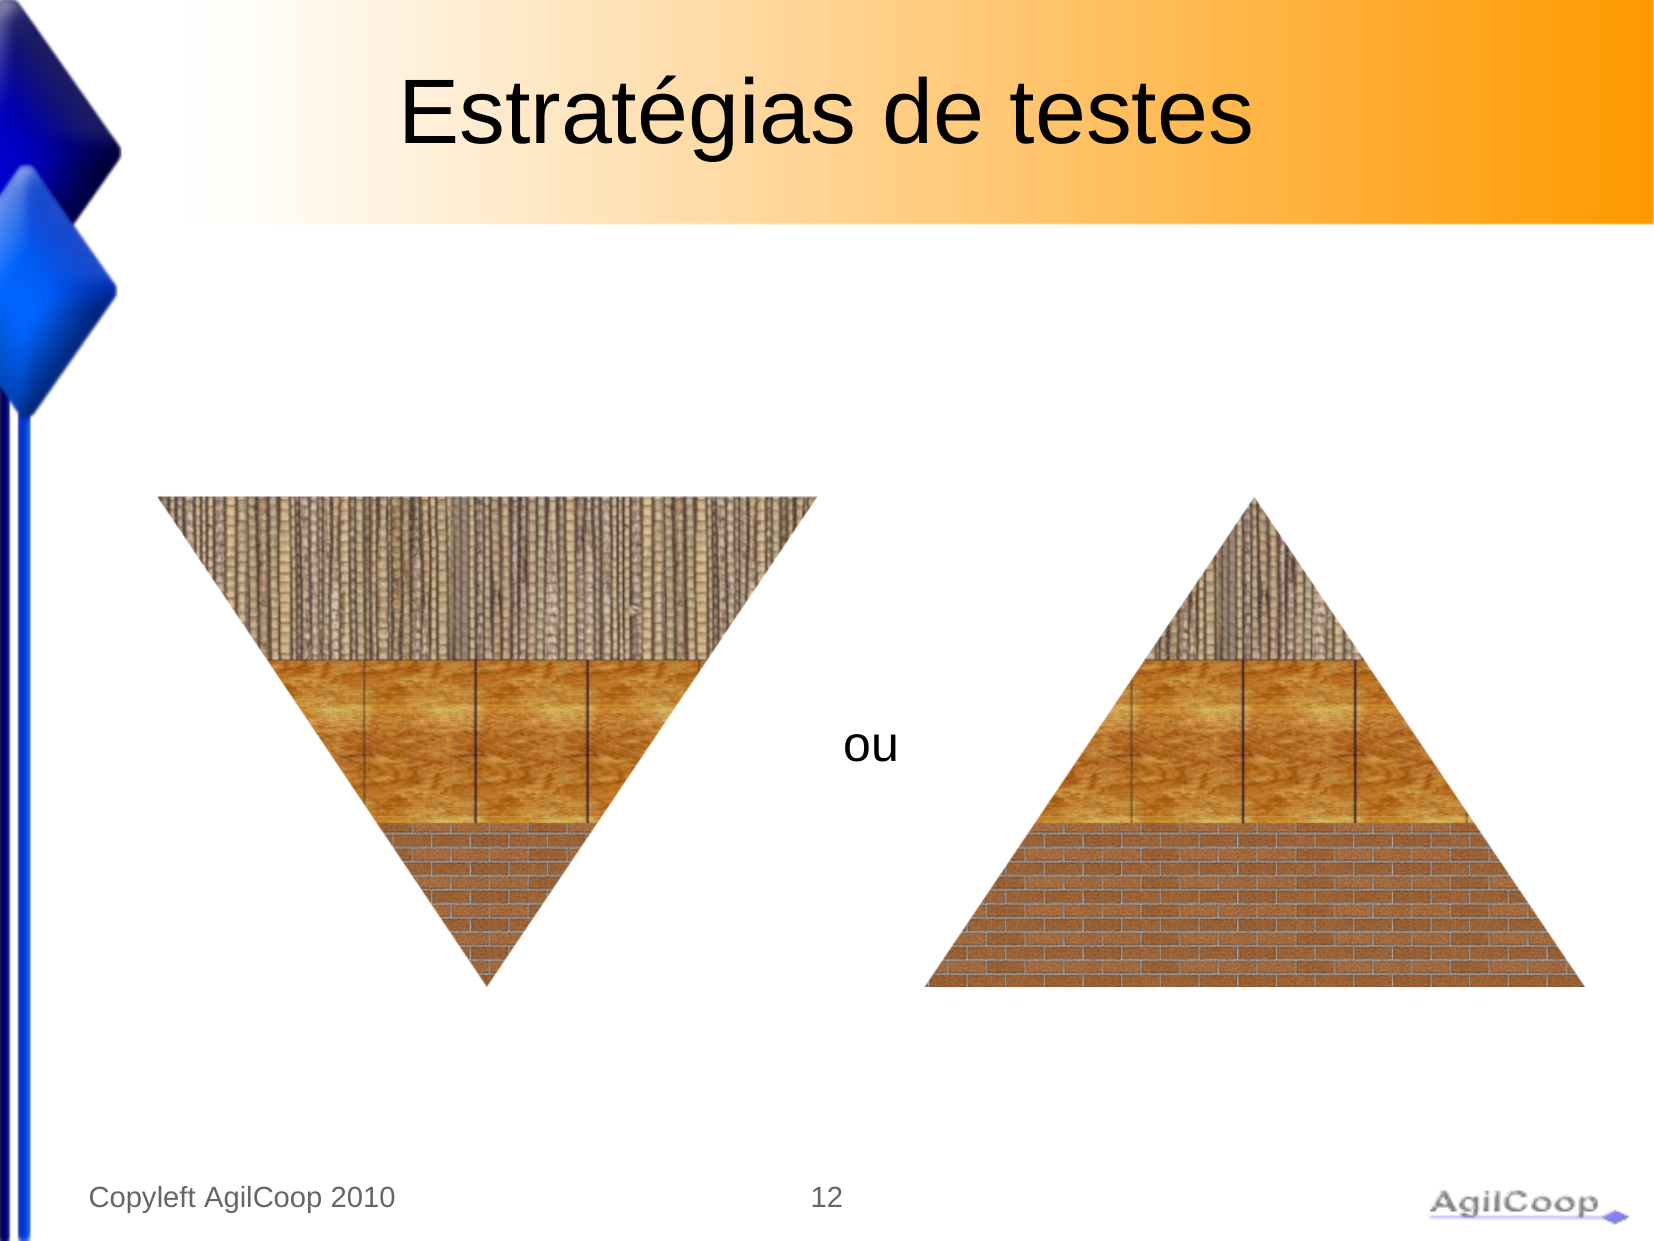

# Estratégias de testes
ou
12
Copyleft AgilCoop 2010